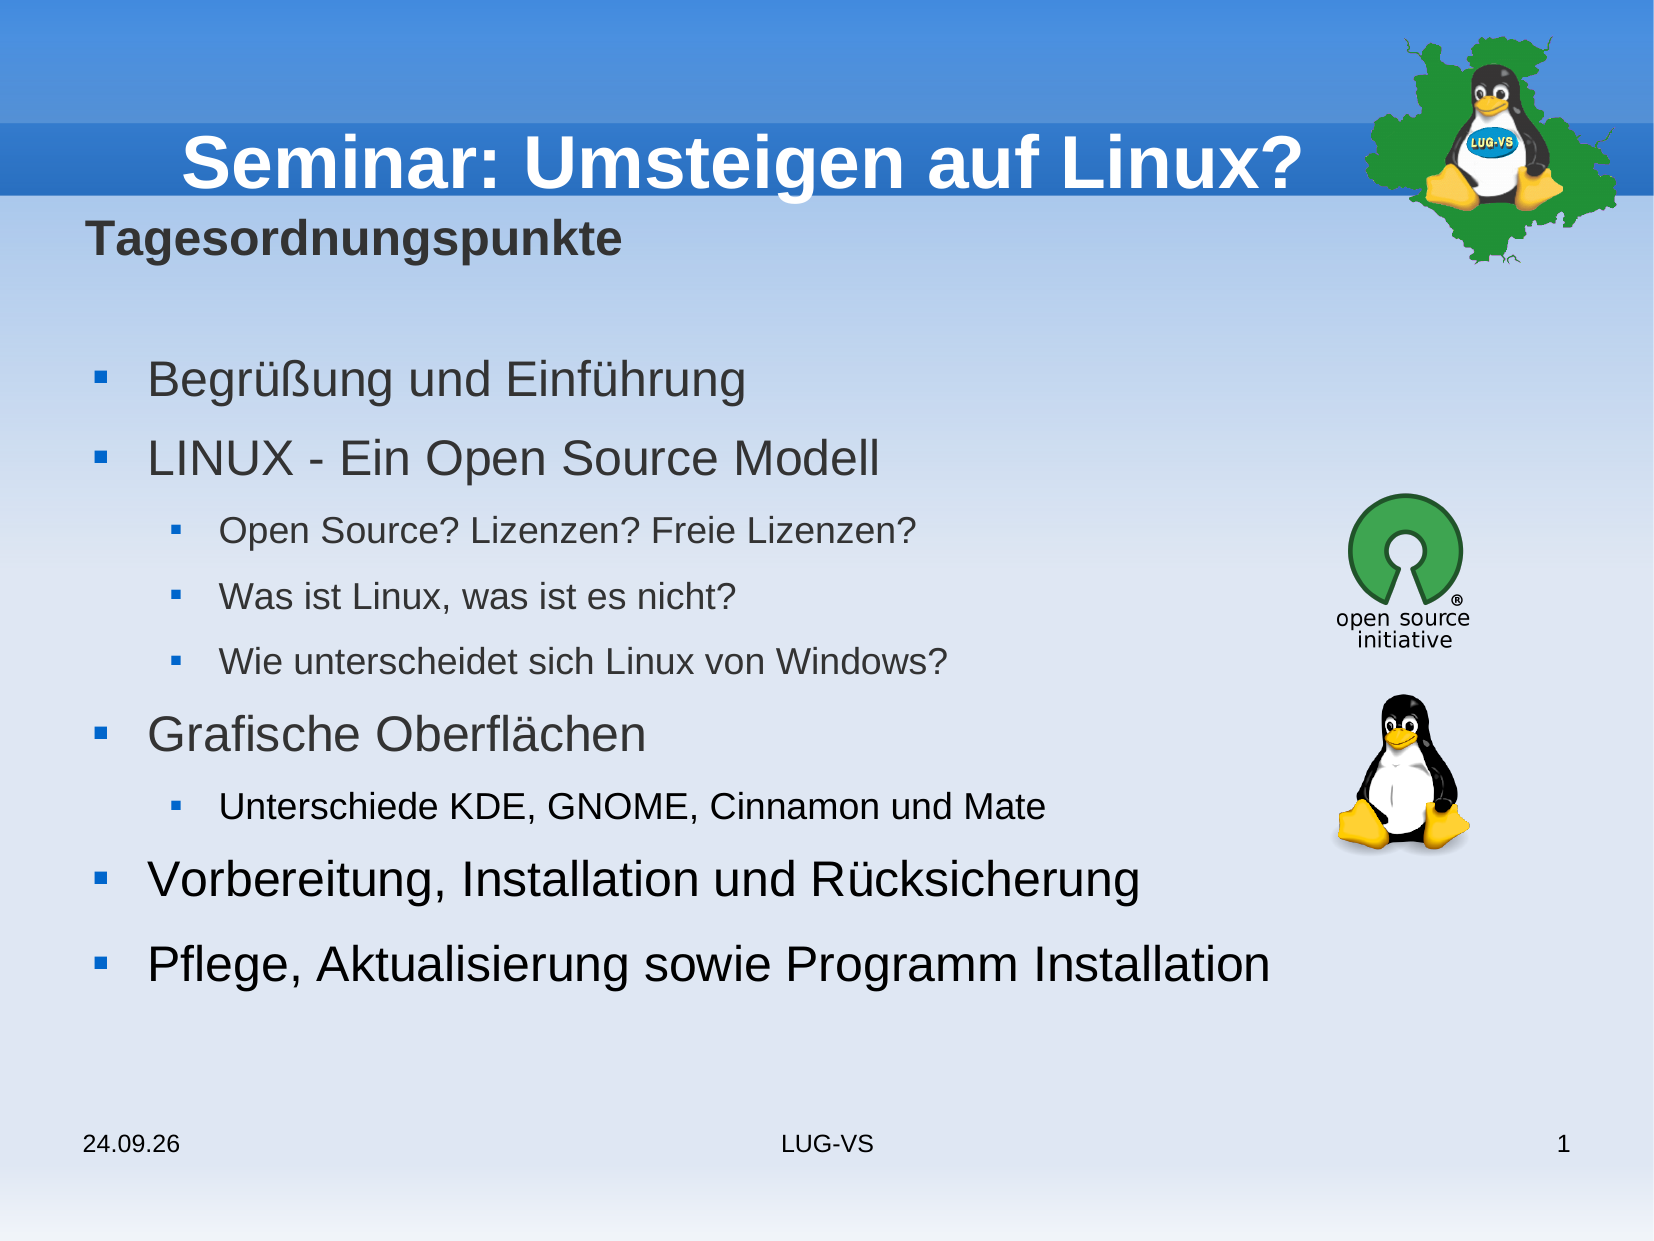

# Seminar: Umsteigen auf Linux?
Tagesordnungspunkte
Begrüßung und Einführung
LINUX - Ein Open Source Modell
Open Source? Lizenzen? Freie Lizenzen?
Was ist Linux, was ist es nicht?
Wie unterscheidet sich Linux von Windows?
Grafische Oberflächen
Unterschiede KDE, GNOME, Cinnamon und Mate
Vorbereitung, Installation und Rücksicherung
Pflege, Aktualisierung sowie Programm Installation
LUG-VS
1